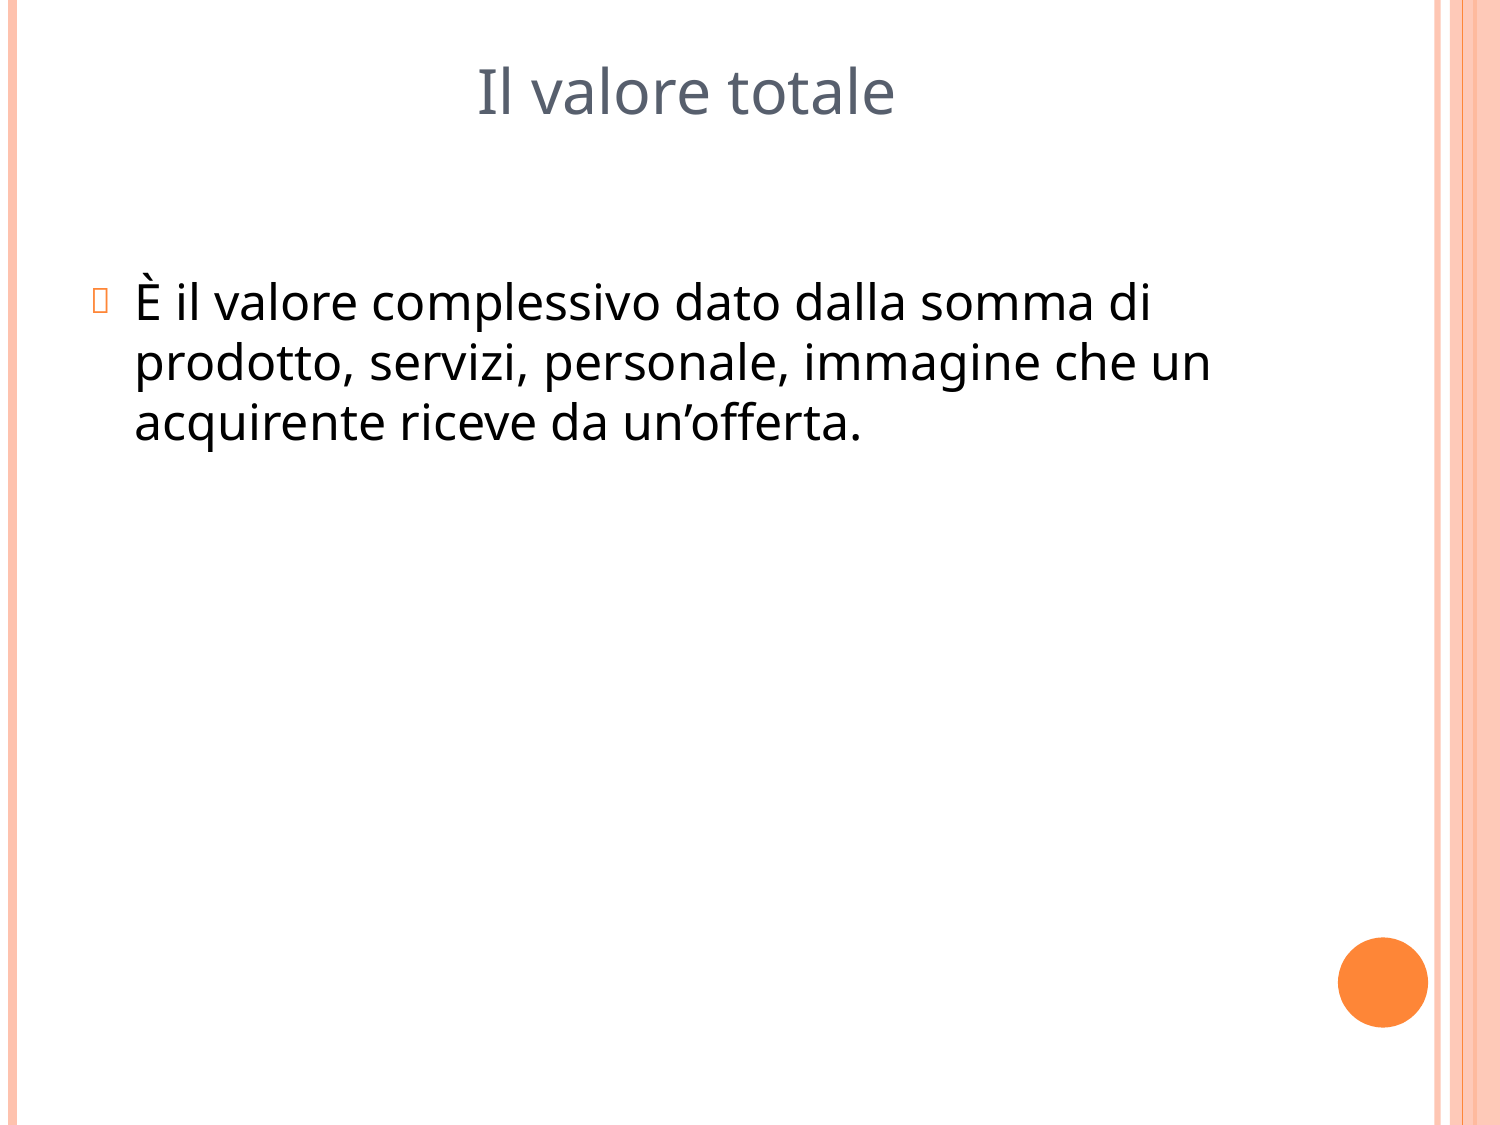

# Il valore totale
È il valore complessivo dato dalla somma di prodotto, servizi, personale, immagine che un acquirente riceve da un’offerta.